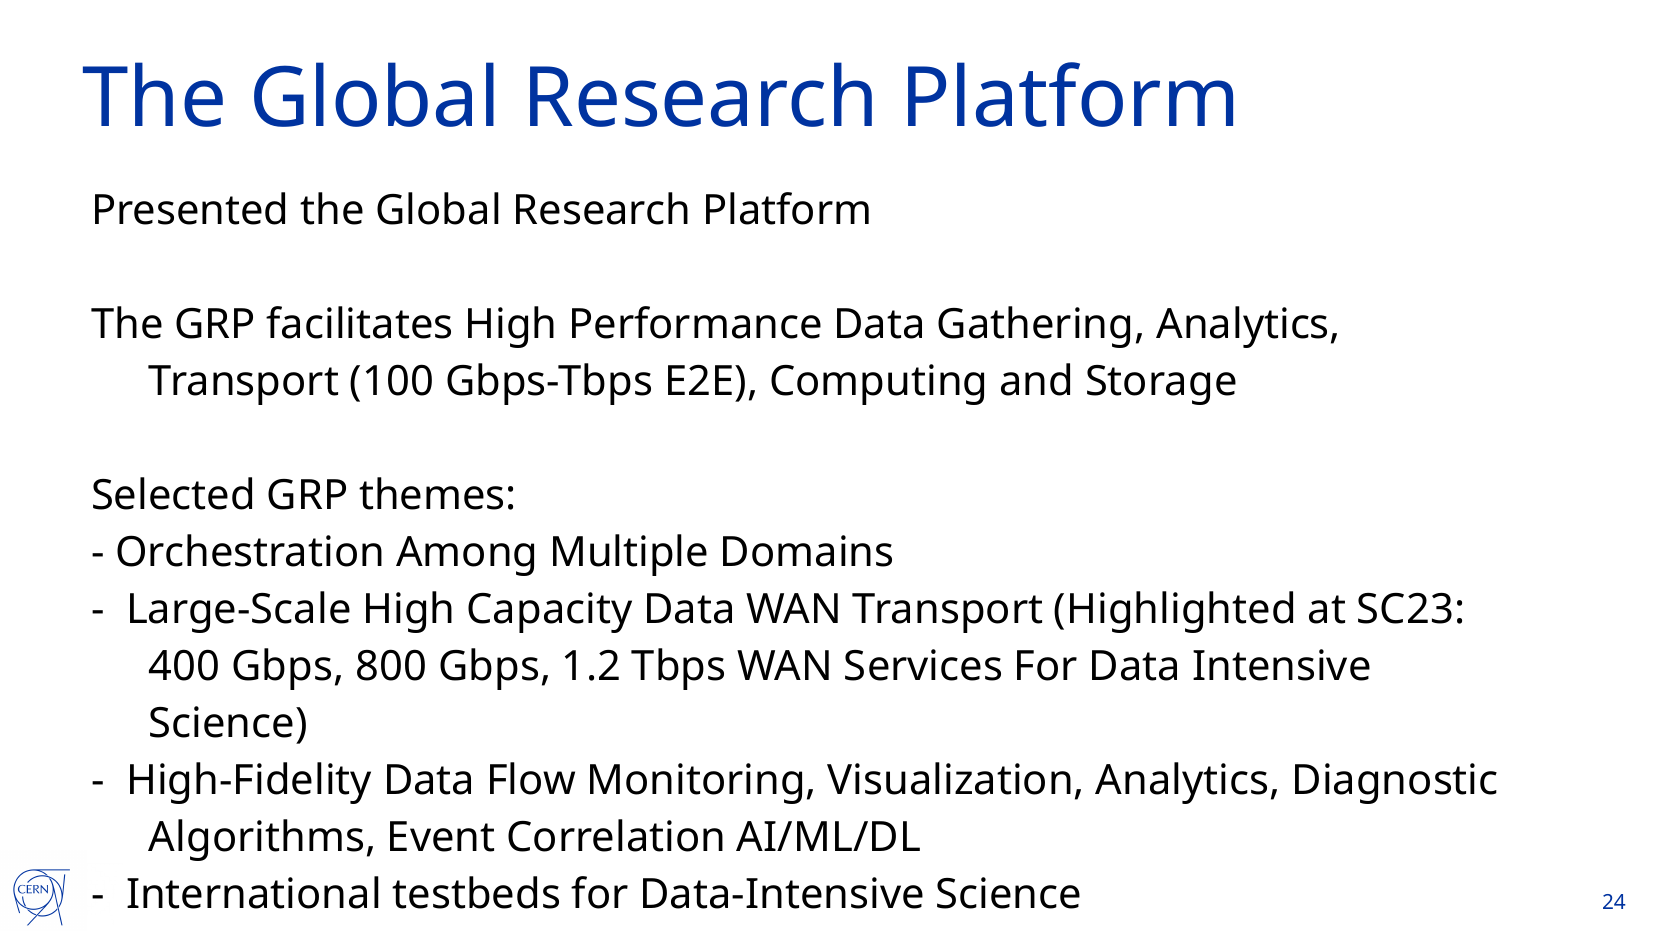

# The Global Research Platform
Presented the Global Research Platform
The GRP facilitates High Performance Data Gathering, Analytics, Transport (100 Gbps-Tbps E2E), Computing and Storage
Selected GRP themes:
- Orchestration Among Multiple Domains
- Large-Scale High Capacity Data WAN Transport (Highlighted at SC23: 400 Gbps, 800 Gbps, 1.2 Tbps WAN Services For Data Intensive Science)
- High-Fidelity Data Flow Monitoring, Visualization, Analytics, Diagnostic Algorithms, Event Correlation AI/ML/DL
- International testbeds for Data-Intensive Science
https://indico.cern.ch/event/1349135/contributions/5865453/attachments/2834454/4952944/Global%20Research%20Platform.pdf
24